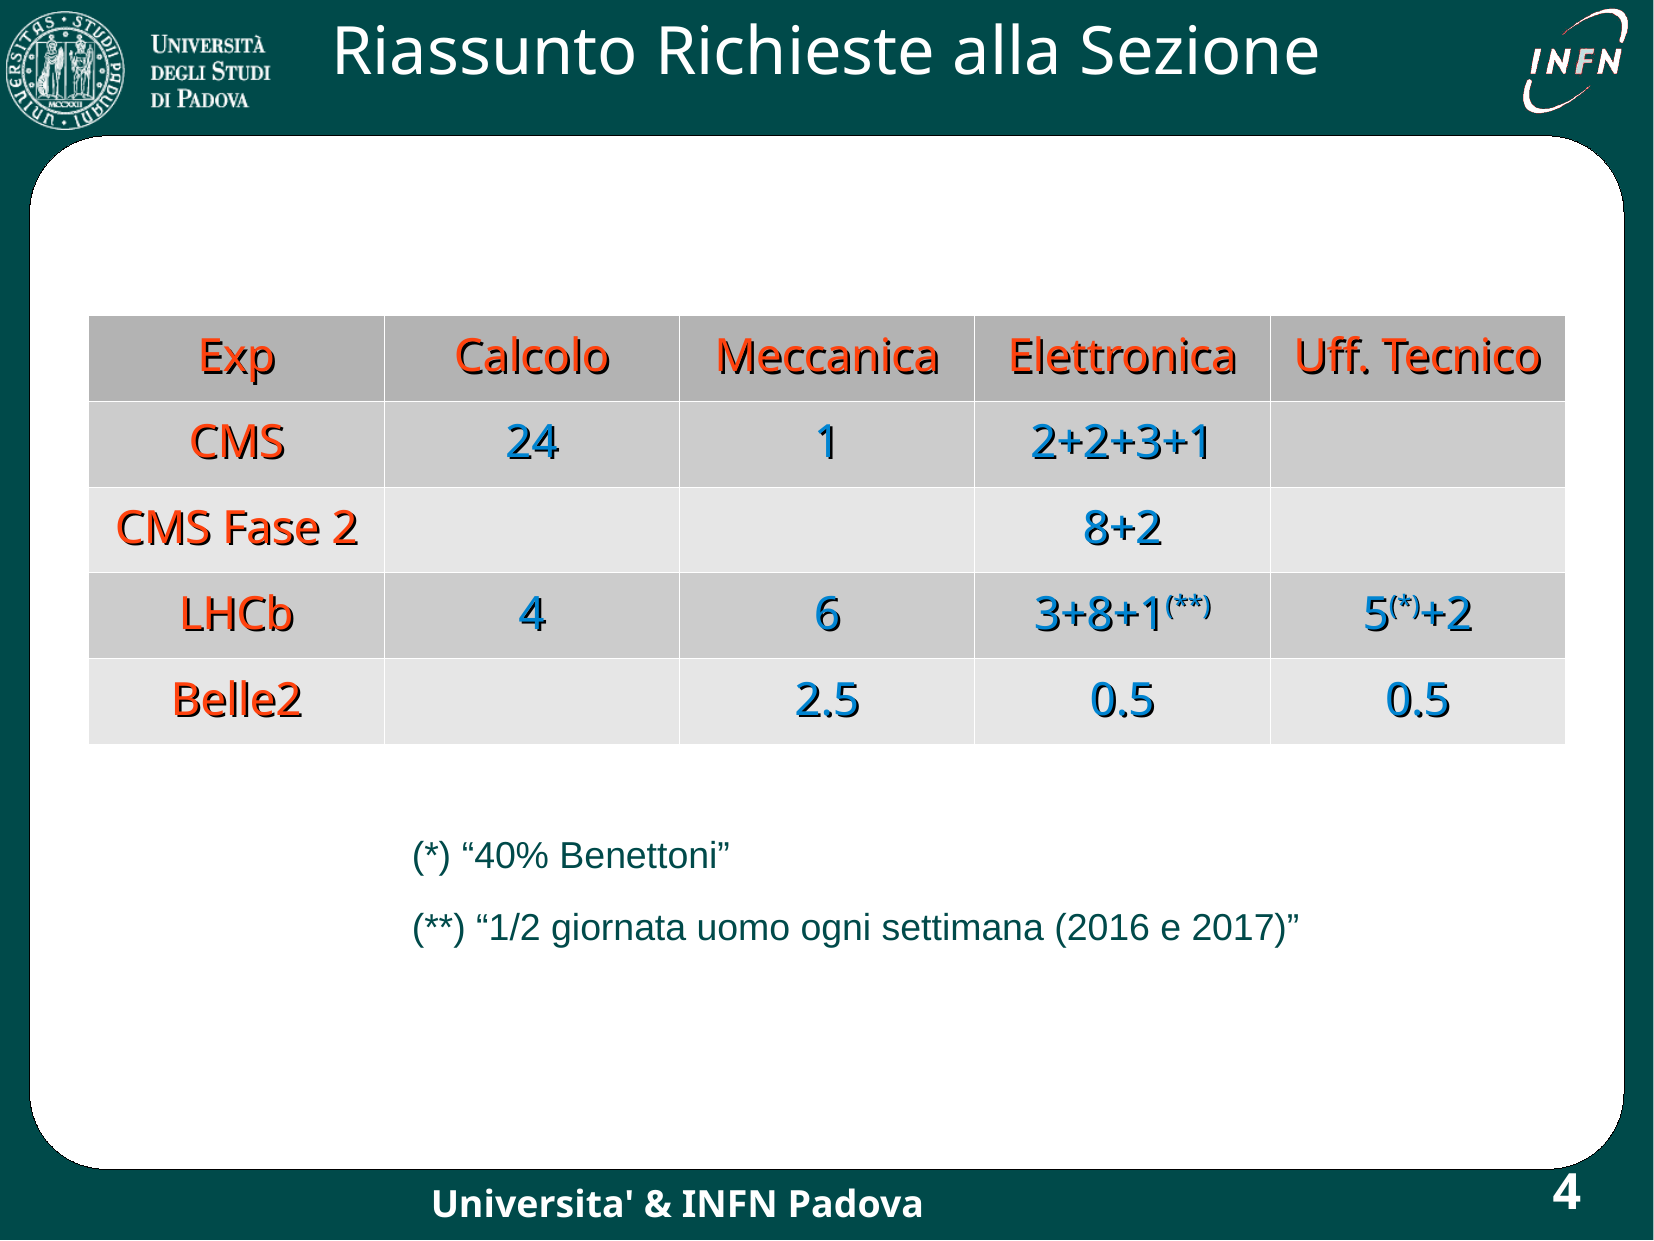

# Riassunto Richieste alla Sezione
| Exp | Calcolo | Meccanica | Elettronica | Uff. Tecnico |
| --- | --- | --- | --- | --- |
| CMS | 24 | 1 | 2+2+3+1 | |
| CMS Fase 2 | | | 8+2 | |
| LHCb | 4 | 6 | 3+8+1(\*\*) | 5(\*)+2 |
| Belle2 | | 2.5 | 0.5 | 0.5 |
(*) “40% Benettoni”
(**) “1/2 giornata uomo ogni settimana (2016 e 2017)”